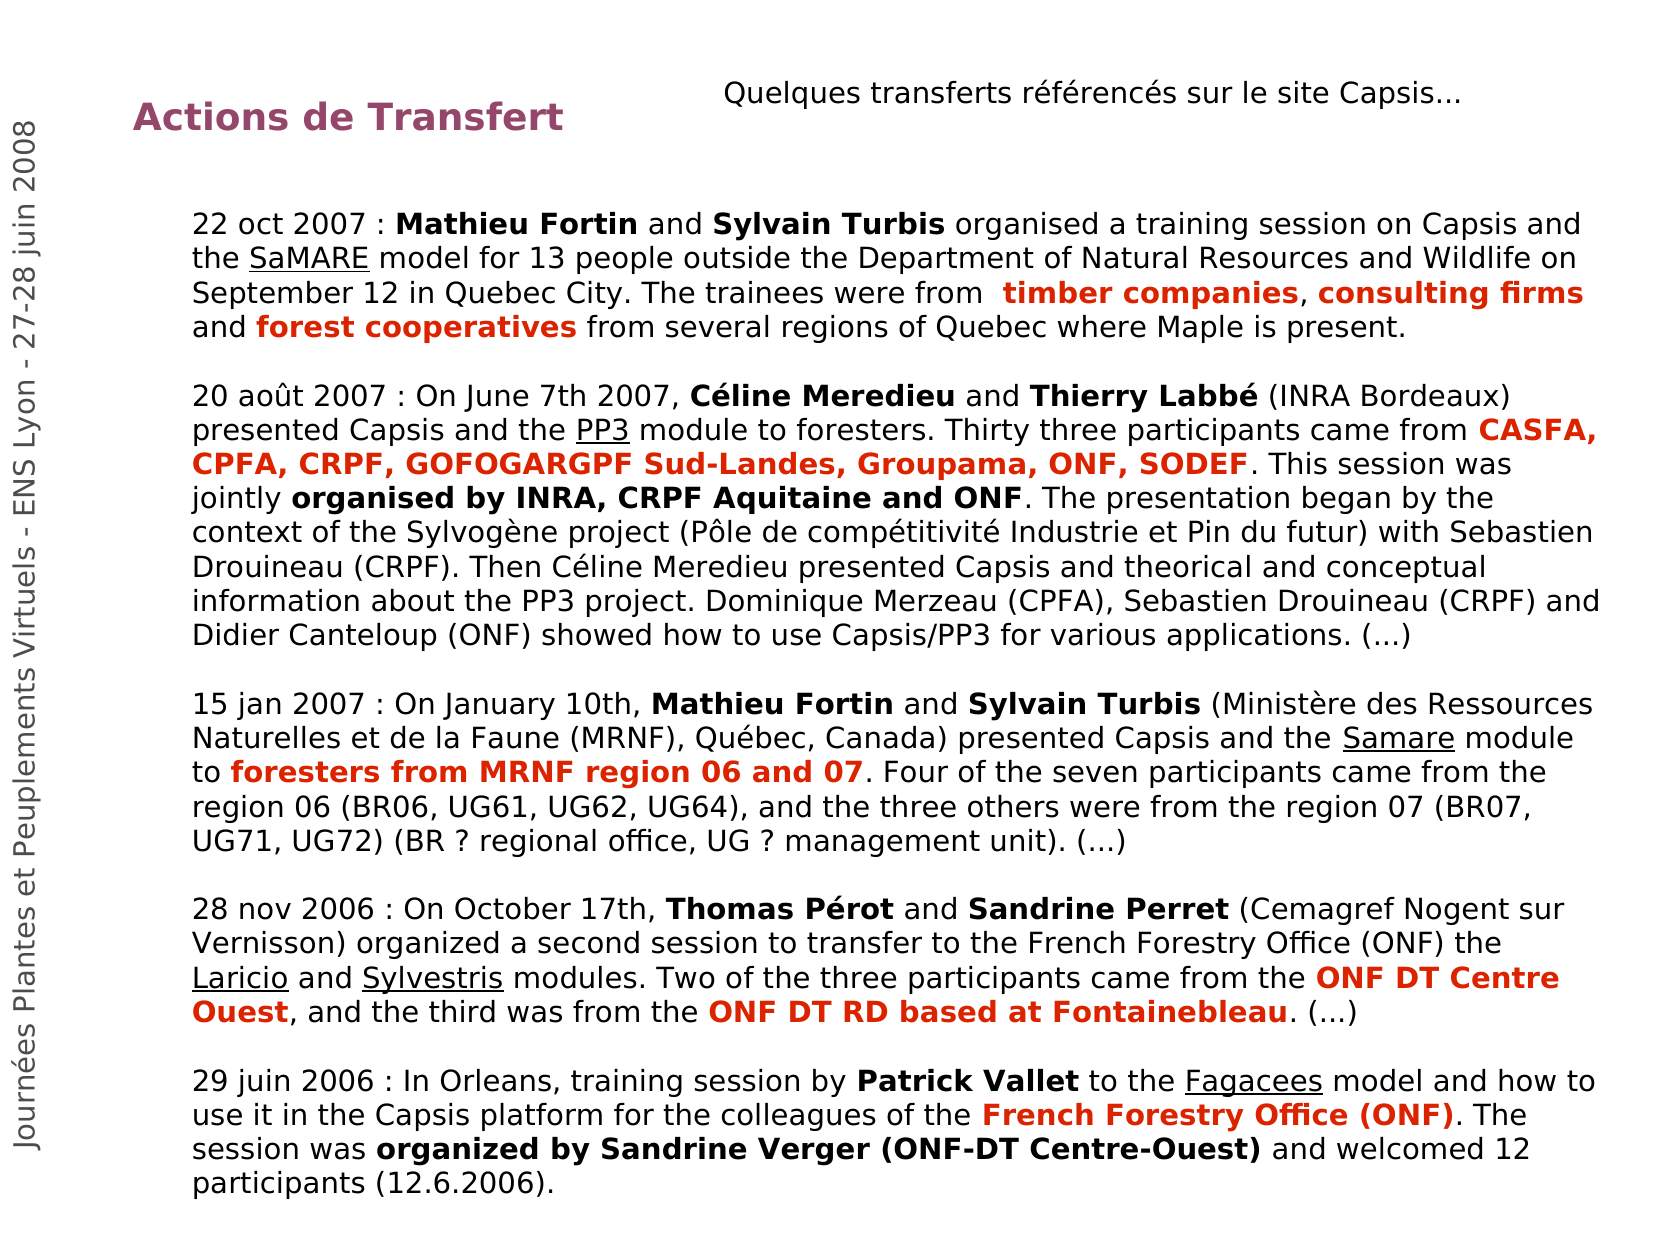

Quelques transferts référencés sur le site Capsis...
Actions de Transfert
22 oct 2007 : Mathieu Fortin and Sylvain Turbis organised a training session on Capsis and the SaMARE model for 13 people outside the Department of Natural Resources and Wildlife on September 12 in Quebec City. The trainees were from timber companies, consulting firms and forest cooperatives from several regions of Quebec where Maple is present.
20 août 2007 : On June 7th 2007, Céline Meredieu and Thierry Labbé (INRA Bordeaux) presented Capsis and the PP3 module to foresters. Thirty three participants came from CASFA, CPFA, CRPF, GOFOGARGPF Sud-Landes, Groupama, ONF, SODEF. This session was jointly organised by INRA, CRPF Aquitaine and ONF. The presentation began by the context of the Sylvogène project (Pôle de compétitivité Industrie et Pin du futur) with Sebastien Drouineau (CRPF). Then Céline Meredieu presented Capsis and theorical and conceptual information about the PP3 project. Dominique Merzeau (CPFA), Sebastien Drouineau (CRPF) and Didier Canteloup (ONF) showed how to use Capsis/PP3 for various applications. (...)
15 jan 2007 : On January 10th, Mathieu Fortin and Sylvain Turbis (Ministère des Ressources Naturelles et de la Faune (MRNF), Québec, Canada) presented Capsis and the Samare module to foresters from MRNF region 06 and 07. Four of the seven participants came from the region 06 (BR06, UG61, UG62, UG64), and the three others were from the region 07 (BR07, UG71, UG72) (BR ? regional office, UG ? management unit). (...)
28 nov 2006 : On October 17th, Thomas Pérot and Sandrine Perret (Cemagref Nogent sur Vernisson) organized a second session to transfer to the French Forestry Office (ONF) the Laricio and Sylvestris modules. Two of the three participants came from the ONF DT Centre Ouest, and the third was from the ONF DT RD based at Fontainebleau. (...)
29 juin 2006 : In Orleans, training session by Patrick Vallet to the Fagacees model and how to use it in the Capsis platform for the colleagues of the French Forestry Office (ONF). The session was organized by Sandrine Verger (ONF-DT Centre-Ouest) and welcomed 12 participants (12.6.2006).
Journées Plantes et Peuplements Virtuels - ENS Lyon - 27-28 juin 2008